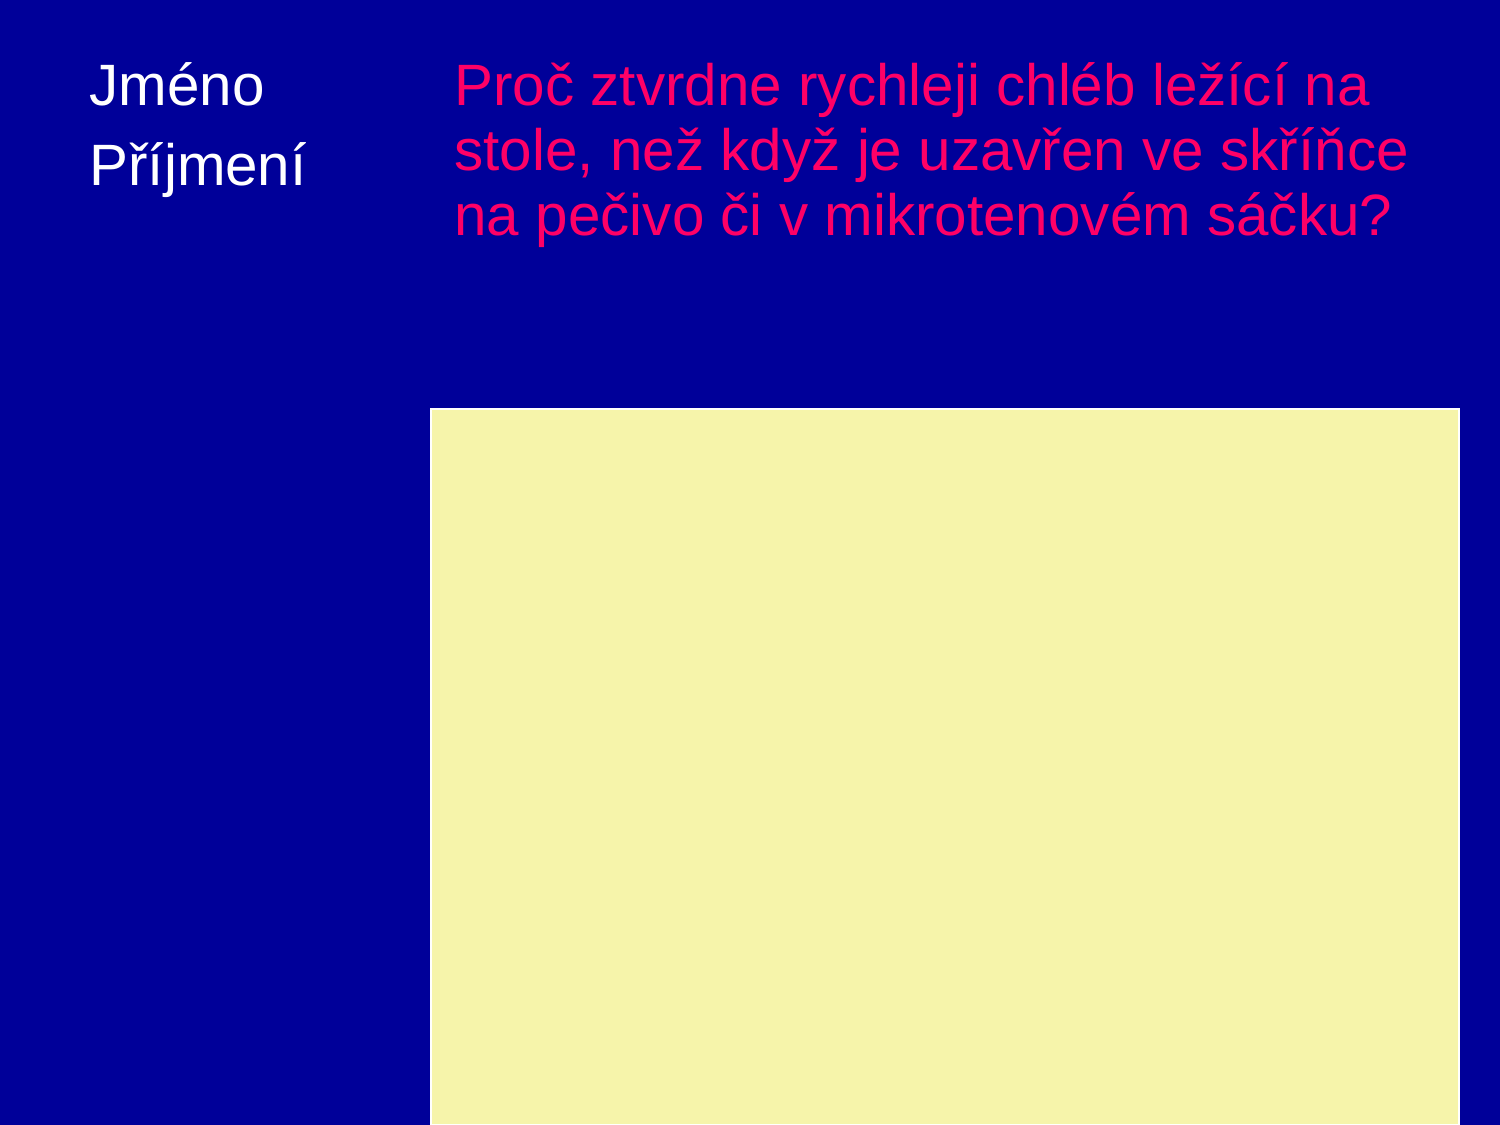

Jméno
Příjmení
Proč ztvrdne rychleji chléb ležící na stole, než když je uzavřen ve skříňce na pečivo či v mikrotenovém sáčku?
Tvrdnutí chleba je způsobeno vypařováním
vody z něj. Když chléb umístíme ve skříňce,
bude její prostor vodními parami brzy nasycen
a k dalšímu vypařování již prakticky nedochází. Na volném prostranství se voda vypařuje stále stejně rychle.